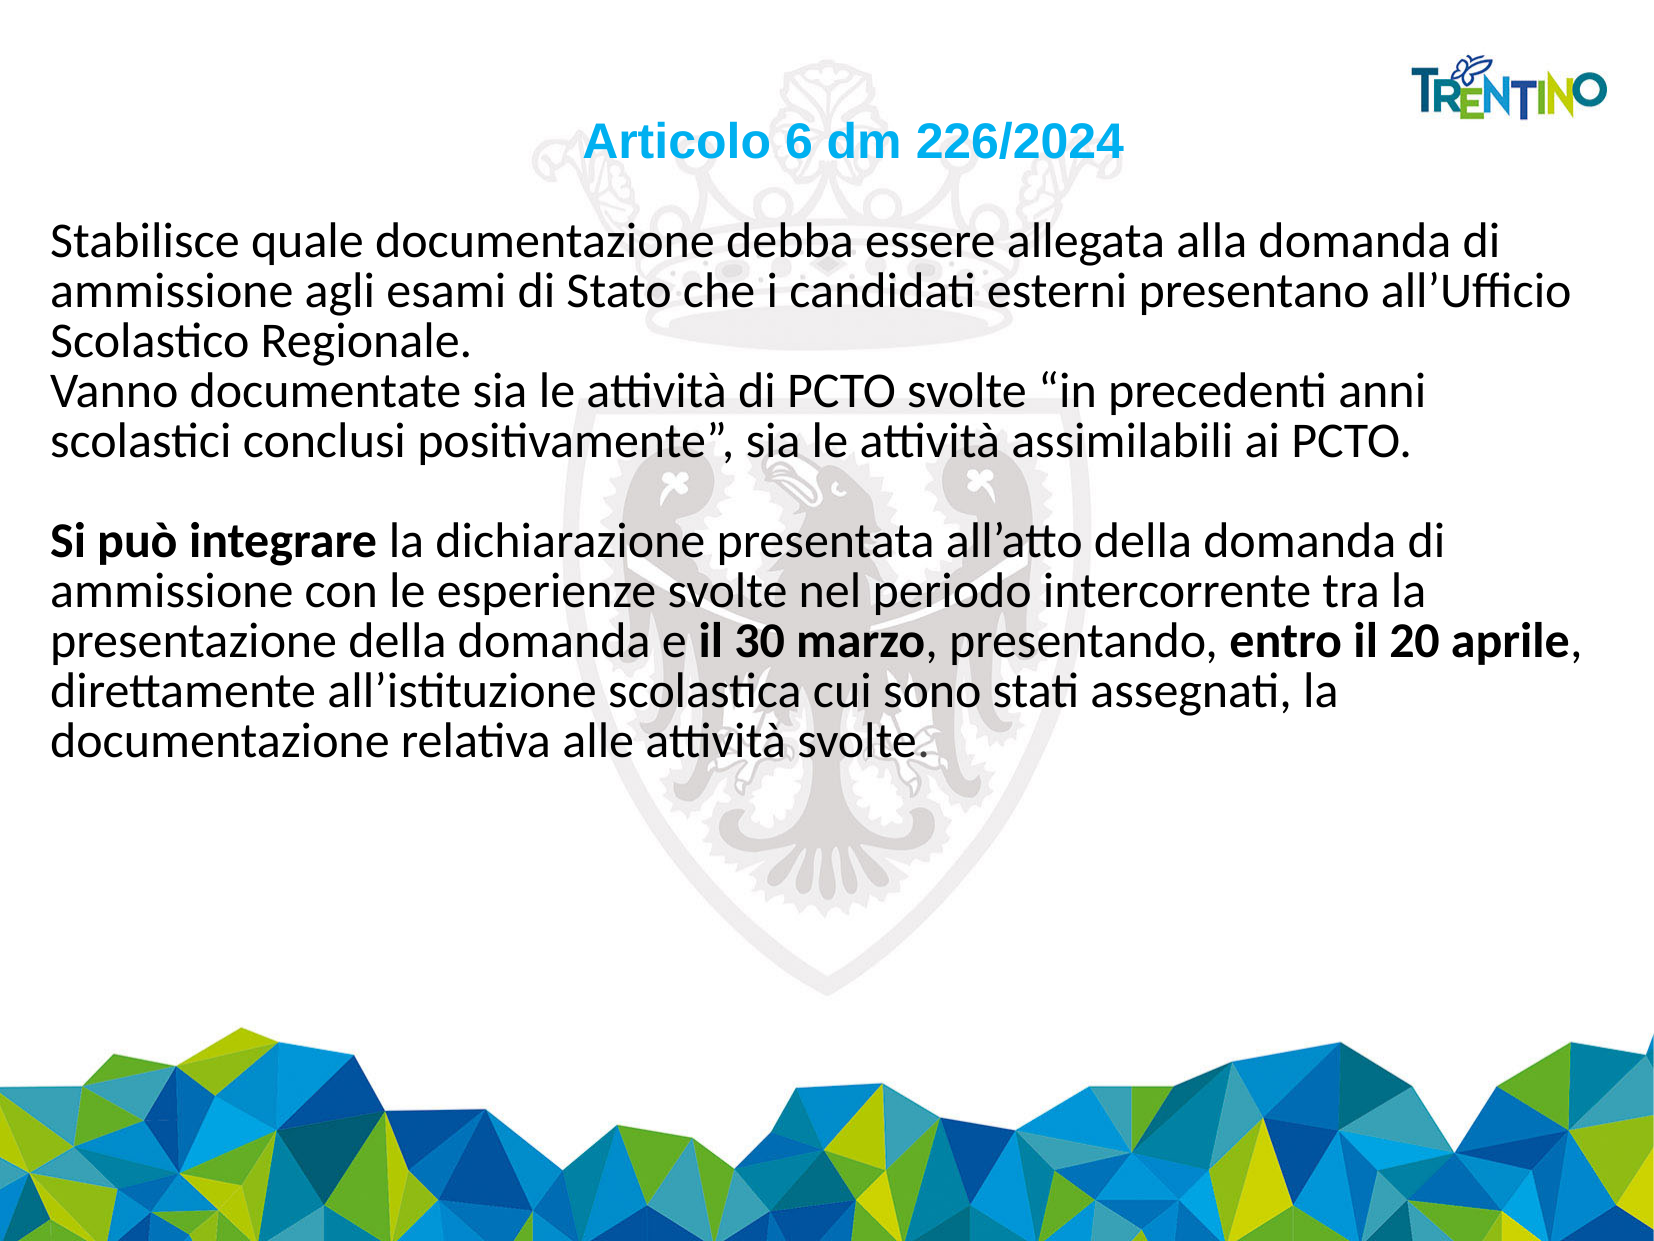

Articolo 6 dm 226/2024
Stabilisce quale documentazione debba essere allegata alla domanda di ammissione agli esami di Stato che i candidati esterni presentano all’Ufficio Scolastico Regionale.
Vanno documentate sia le attività di PCTO svolte “in precedenti anni scolastici conclusi positivamente”, sia le attività assimilabili ai PCTO.
Si può integrare la dichiarazione presentata all’atto della domanda di ammissione con le esperienze svolte nel periodo intercorrente tra la presentazione della domanda e il 30 marzo, presentando, entro il 20 aprile, direttamente all’istituzione scolastica cui sono stati assegnati, la documentazione relativa alle attività svolte.